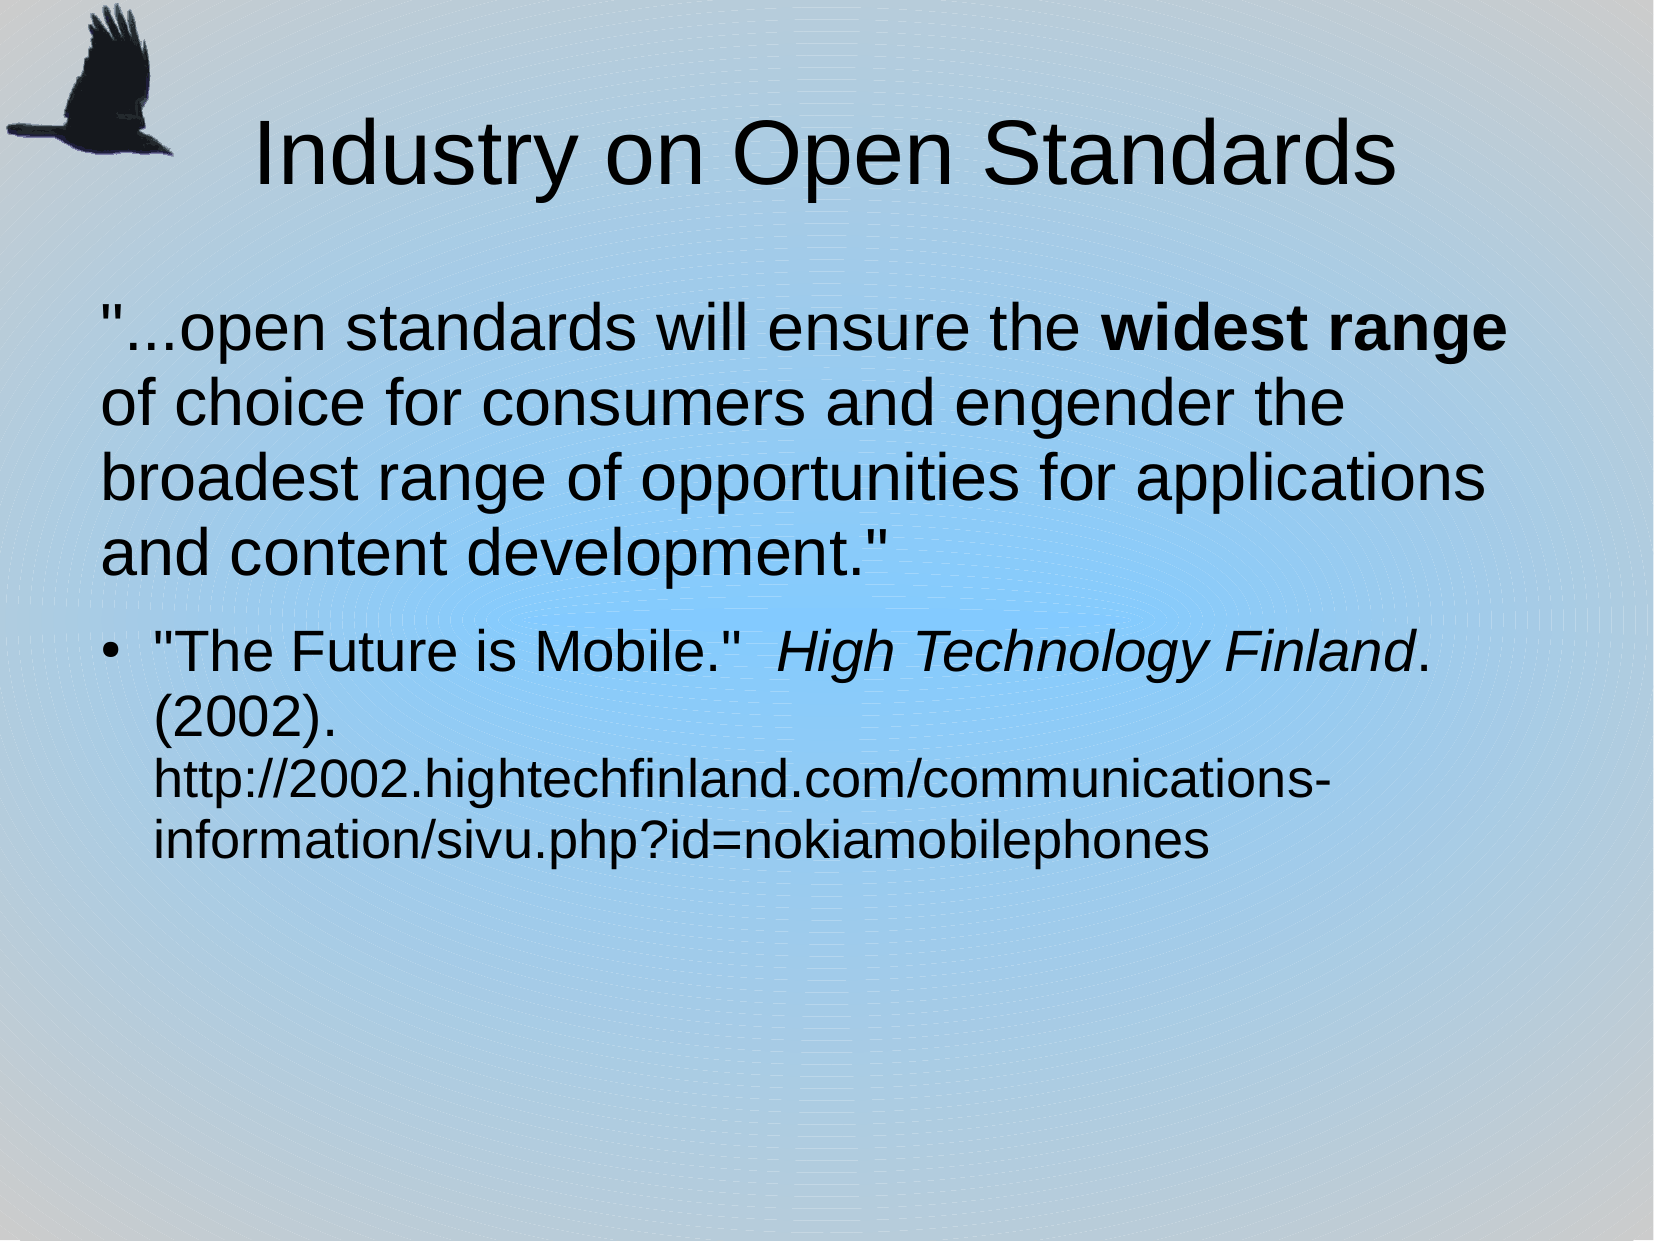

# Industry on Open Standards
"...open standards will ensure the widest range of choice for consumers and engender the broadest range of opportunities for applications and content development."
"The Future is Mobile." High Technology Finland. (2002).
http://2002.hightechfinland.com/communications-information/sivu.php?id=nokiamobilephones